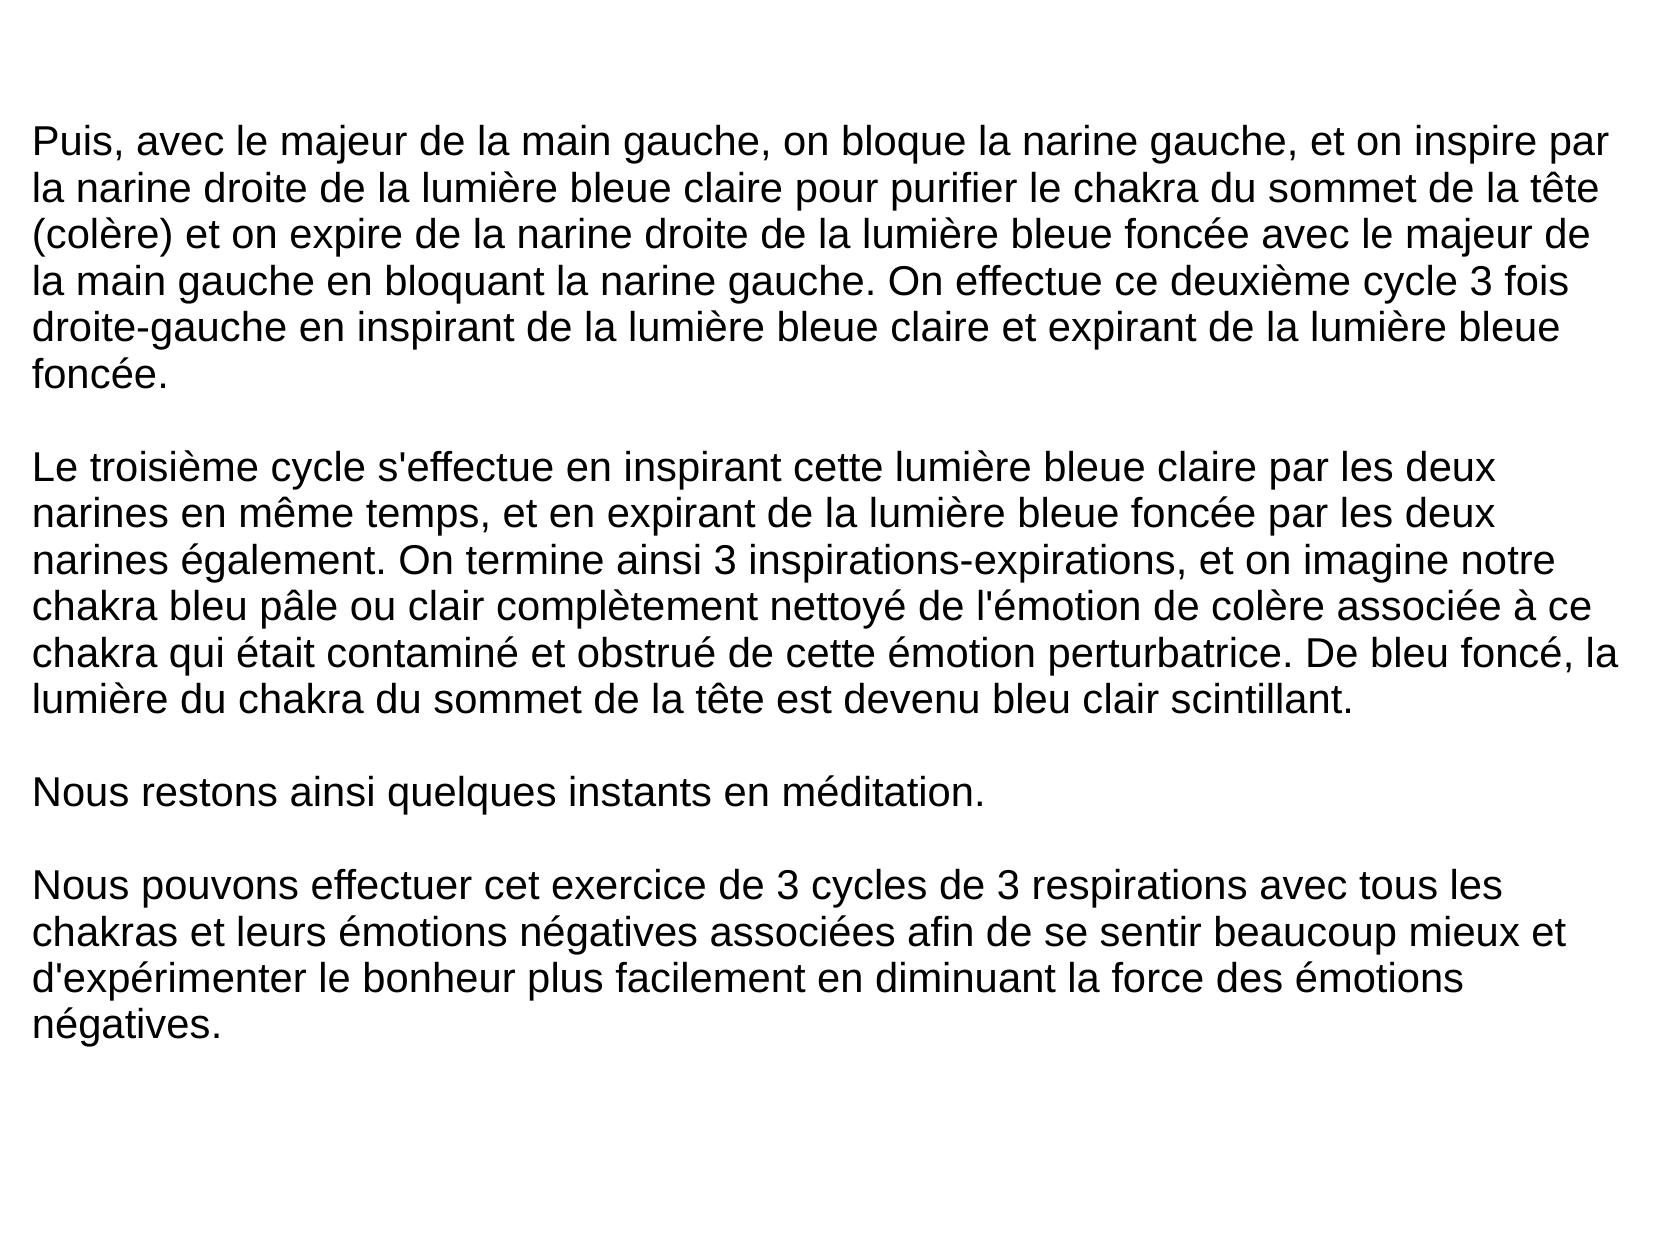

# Puis, avec le majeur de la main gauche, on bloque la narine gauche, et on inspire par la narine droite de la lumière bleue claire pour purifier le chakra du sommet de la tête (colère) et on expire de la narine droite de la lumière bleue foncée avec le majeur de la main gauche en bloquant la narine gauche. On effectue ce deuxième cycle 3 fois droite-gauche en inspirant de la lumière bleue claire et expirant de la lumière bleue foncée. Le troisième cycle s'effectue en inspirant cette lumière bleue claire par les deux narines en même temps, et en expirant de la lumière bleue foncée par les deux narines également. On termine ainsi 3 inspirations-expirations, et on imagine notre chakra bleu pâle ou clair complètement nettoyé de l'émotion de colère associée à ce chakra qui était contaminé et obstrué de cette émotion perturbatrice. De bleu foncé, la lumière du chakra du sommet de la tête est devenu bleu clair scintillant. Nous restons ainsi quelques instants en méditation. Nous pouvons effectuer cet exercice de 3 cycles de 3 respirations avec tous les chakras et leurs émotions négatives associées afin de se sentir beaucoup mieux et d'expérimenter le bonheur plus facilement en diminuant la force des émotions négatives.